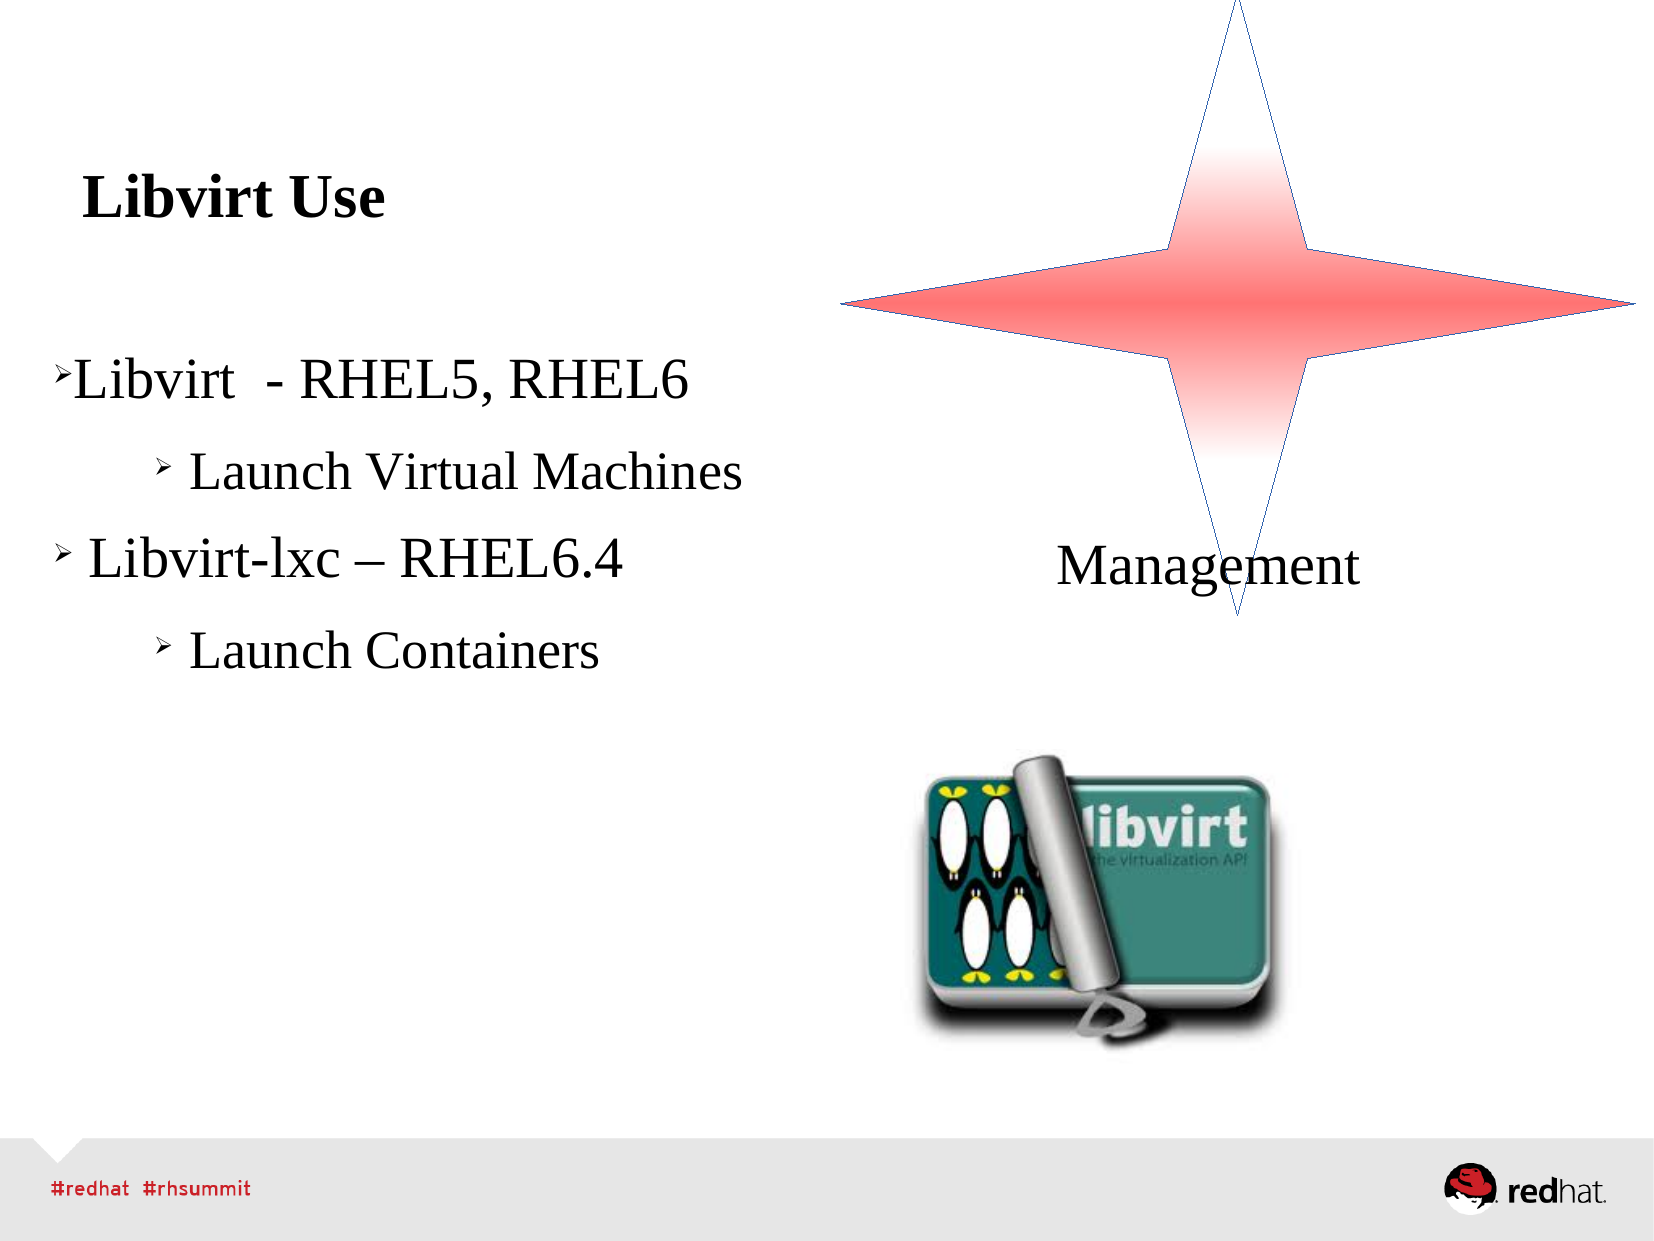

# Libvirt Use
Libvirt - RHEL5, RHEL6
Launch Virtual Machines
 Libvirt-lxc – RHEL6.4
Launch Containers
 Management